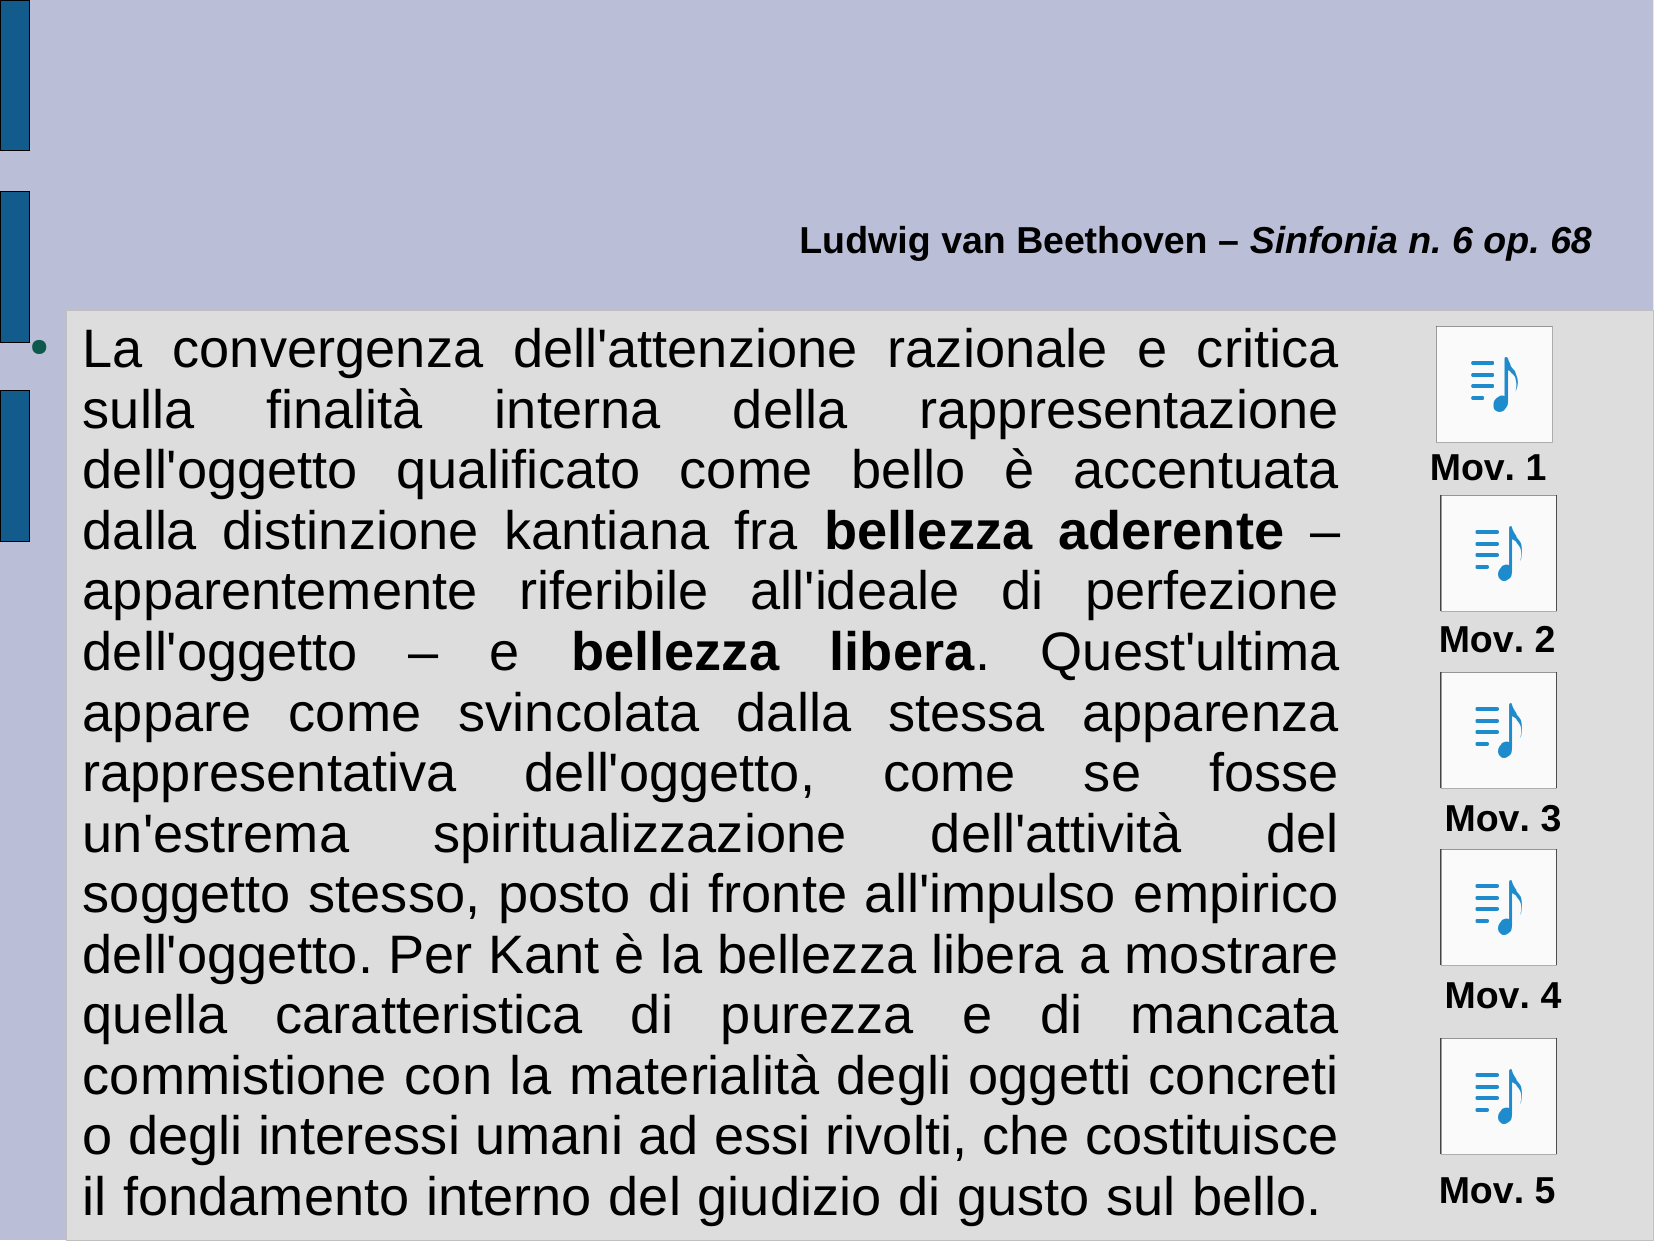

#
Ludwig van Beethoven – Sinfonia n. 6 op. 68
La convergenza dell'attenzione razionale e critica sulla finalità interna della rappresentazione dell'oggetto qualificato come bello è accentuata dalla distinzione kantiana fra bellezza aderente – apparentemente riferibile all'ideale di perfezione dell'oggetto – e bellezza libera. Quest'ultima appare come svincolata dalla stessa apparenza rappresentativa dell'oggetto, come se fosse un'estrema spiritualizzazione dell'attività del soggetto stesso, posto di fronte all'impulso empirico dell'oggetto. Per Kant è la bellezza libera a mostrare quella caratteristica di purezza e di mancata commistione con la materialità degli oggetti concreti o degli interessi umani ad essi rivolti, che costituisce il fondamento interno del giudizio di gusto sul bello.
Mov. 1
Mov. 2
Mov. 3
Mov. 4
Mov. 5